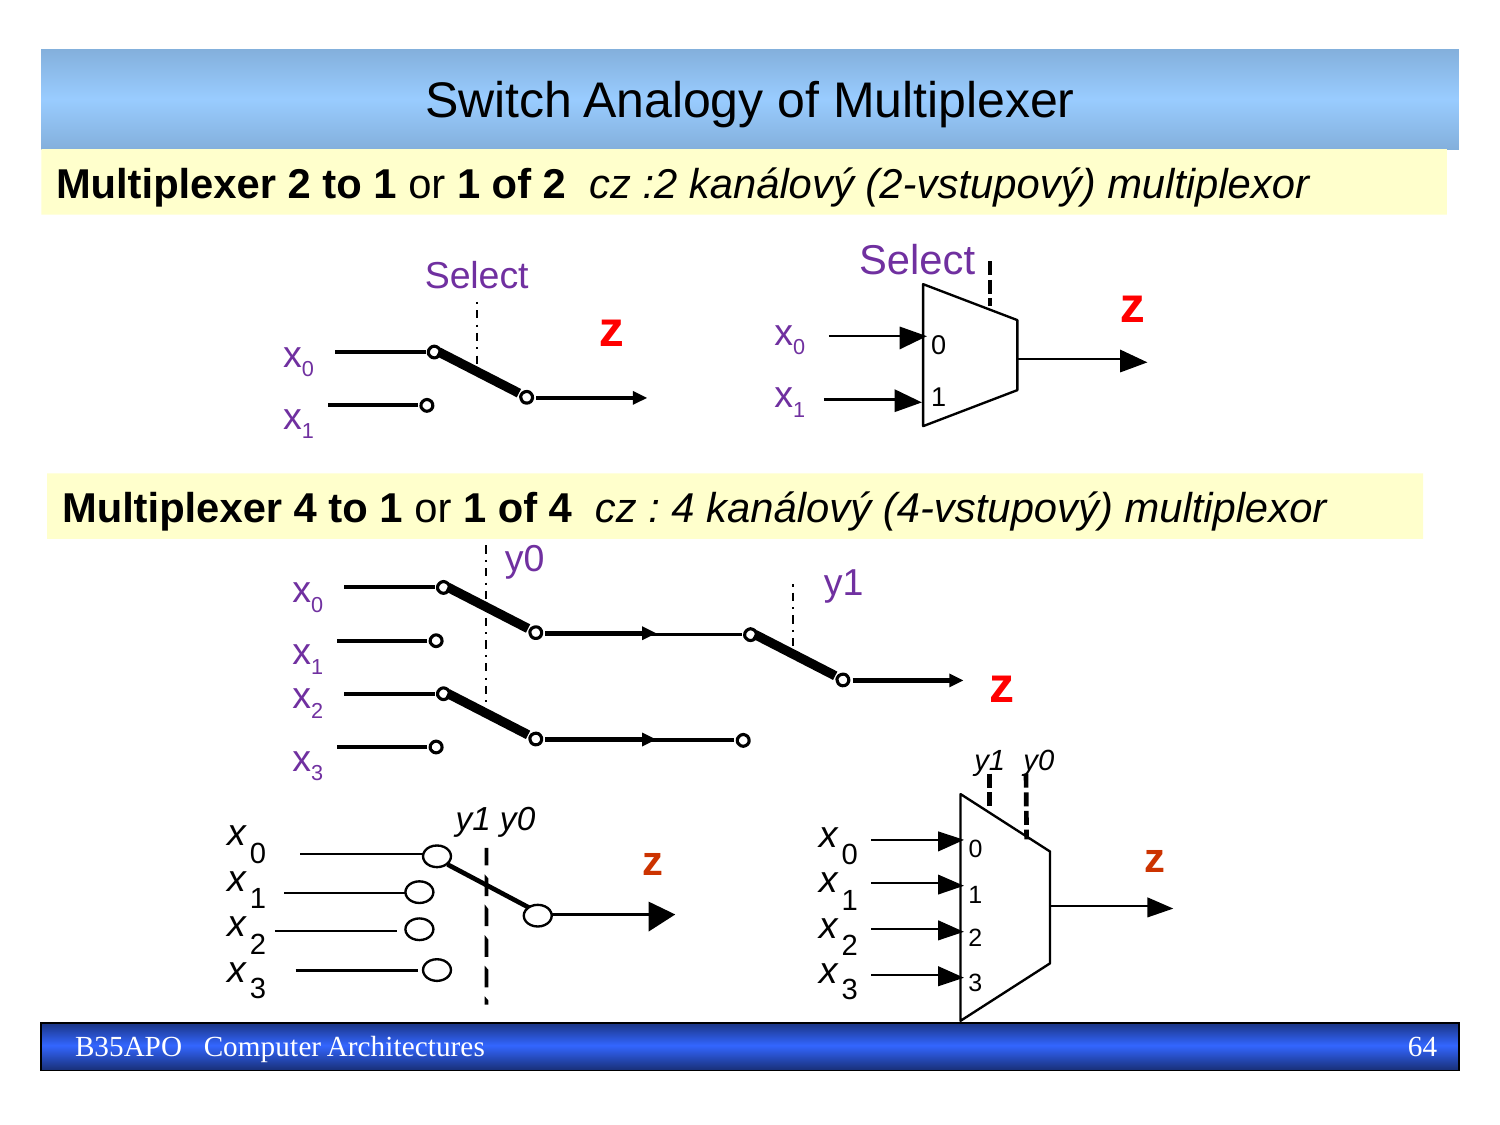

# Switch Analogy of Multiplexer
Multiplexer 2 to 1 or 1 of 2 cz :2 kanálový (2-vstupový) multiplexor
Select
z
x0
 0
x1
 1
Select
x0
x1
z
Multiplexer 4 to 1 or 1 of 4 cz : 4 kanálový (4-vstupový) multiplexor
y0
x0
x1
y1
x2
x3
z
y1
y0
x
0
x
1
x
2
x
3
 0
 1
 2
 3
 y1 y0
x
0
x
1
x
2
x
3
z
z
B35APO Computer Architectures
64